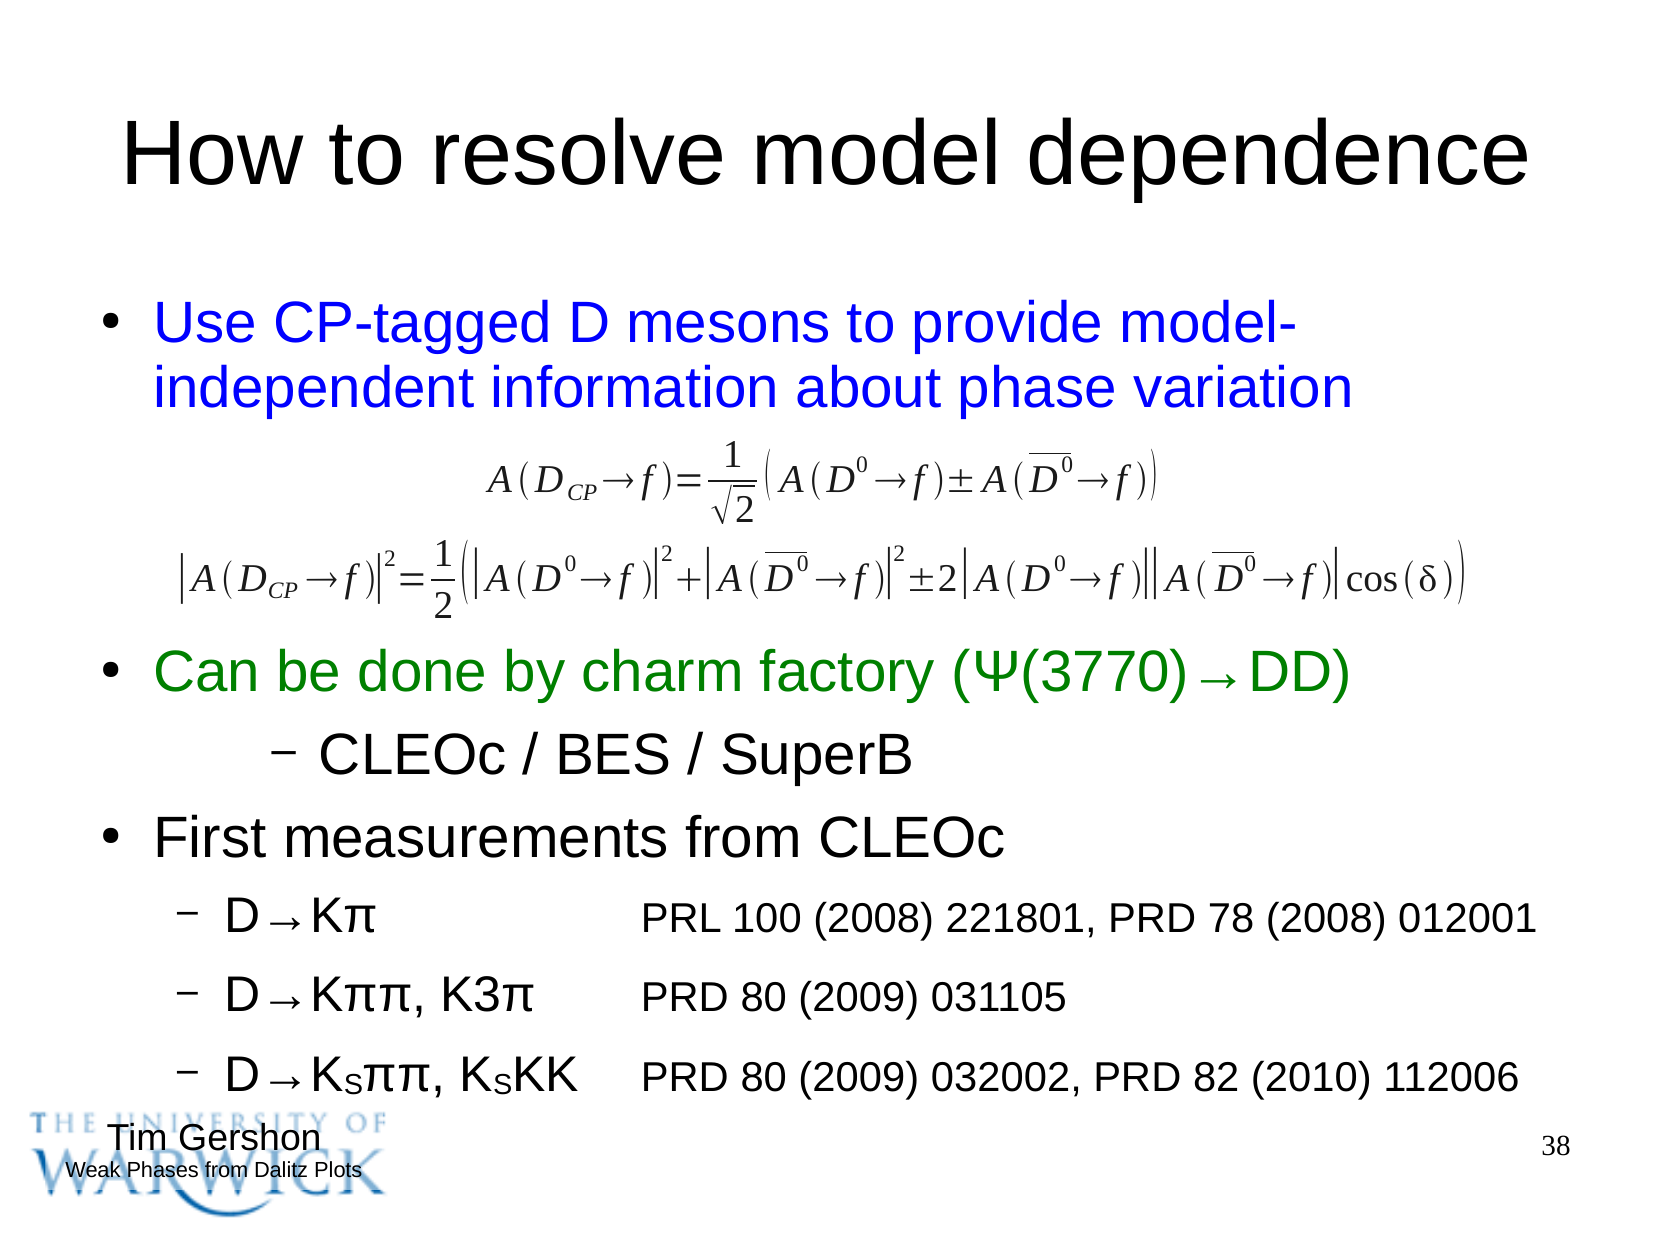

# How to resolve model dependence
Use CP-tagged D mesons to provide model-independent information about phase variation
Can be done by charm factory (Ψ(3770)→DD)
CLEOc / BES / SuperB
First measurements from CLEOc
D→Kπ				PRL 100 (2008) 221801, PRD 78 (2008) 012001
D→Kππ, K3π		PRD 80 (2009) 031105
D→KSππ, KSKK	PRD 80 (2009) 032002, PRD 82 (2010) 112006
Tim Gershon
Weak Phases from Dalitz Plots
38